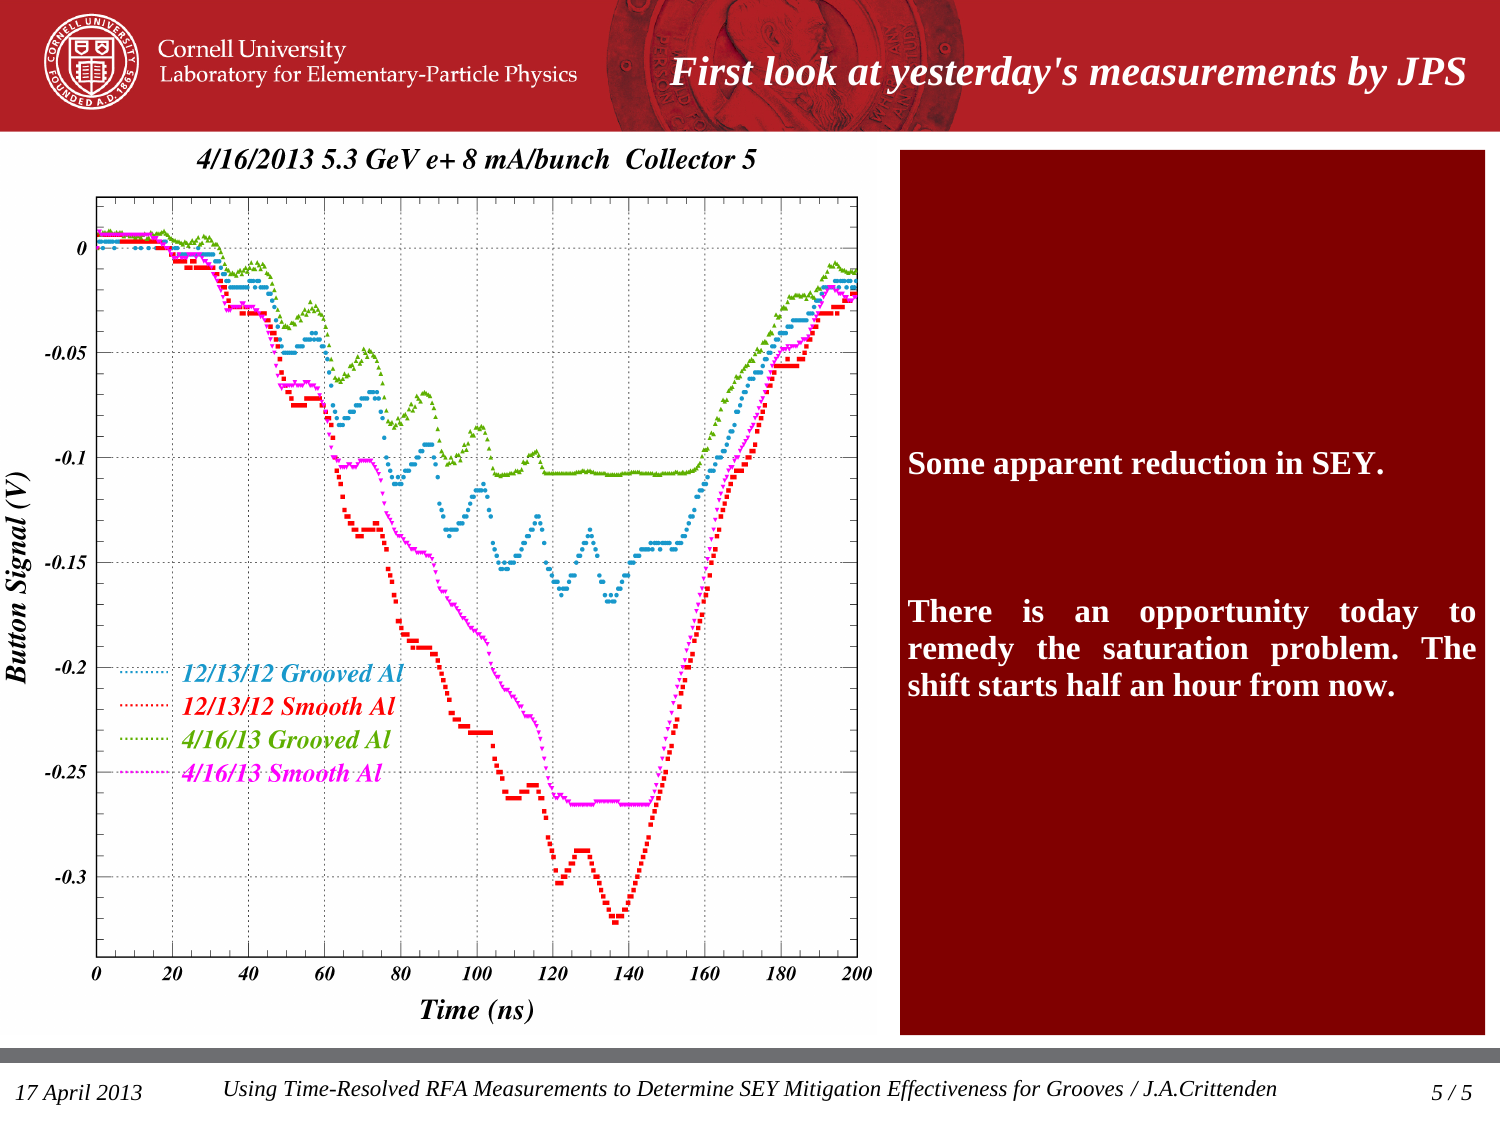

# First look at yesterday's measurements by JPS
Some apparent reduction in SEY.
There is an opportunity today to remedy the saturation problem. The shift starts half an hour from now.